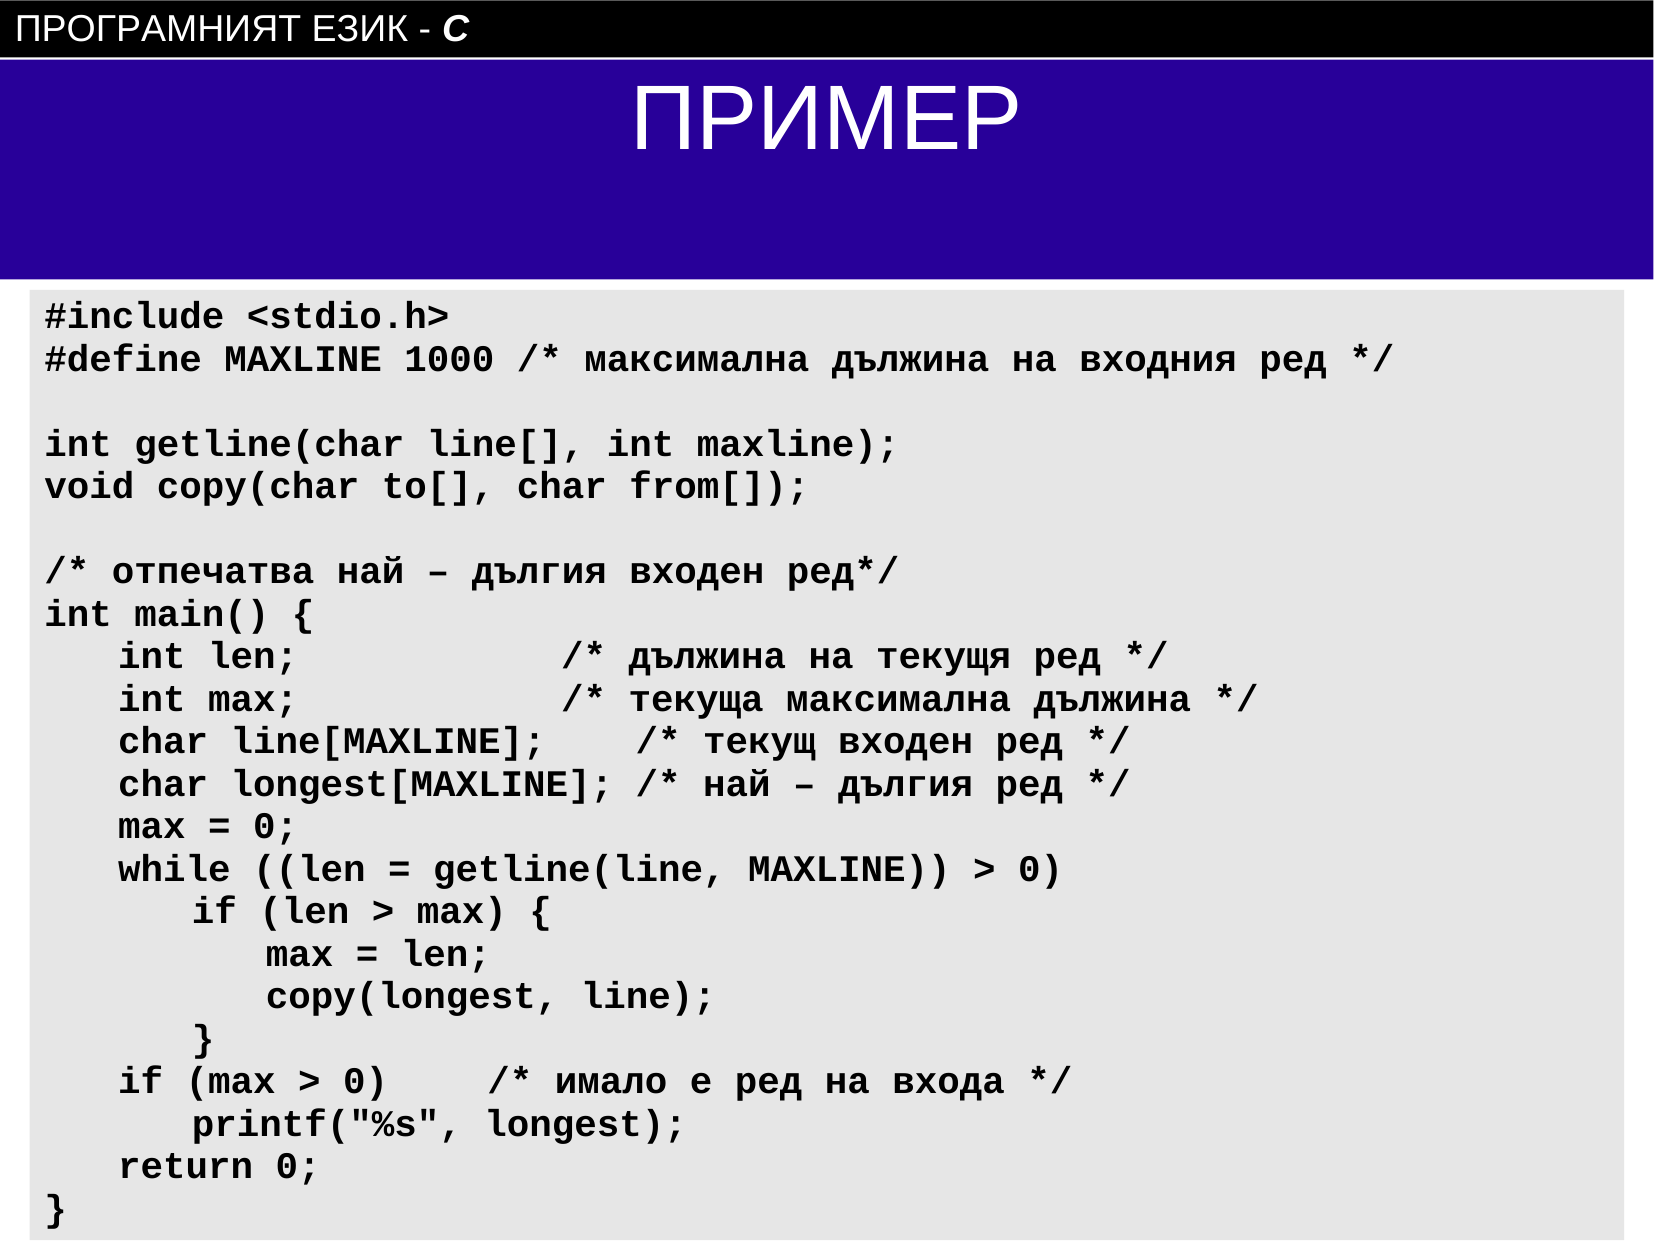

ПРОГРАМНИЯT ЕЗИК - С
								 ПРИМЕР
#include <stdio.h>
#define MAXLINE 1000 /* максимална дължина на входния ред */
int getline(char line[], int maxline);
void copy(char to[], char from[]);
/* отпечатва най – дългия входен ред*/
int main() {
	int len; 				/* дължина на текущя ред */
	int max; 			 	/* текуща максимална дължина */
	char line[MAXLINE]; /* текущ входен ред */
	char longest[MAXLINE]; /* най – дългия ред */
	max = 0;
	while ((len = getline(line, MAXLINE)) > 0)
		if (len > max) {
			max = len;
			copy(longest, line);
		}
	if (max > 0) 		/* имало е ред на входа */
		printf("%s", longest);
	return 0;
}